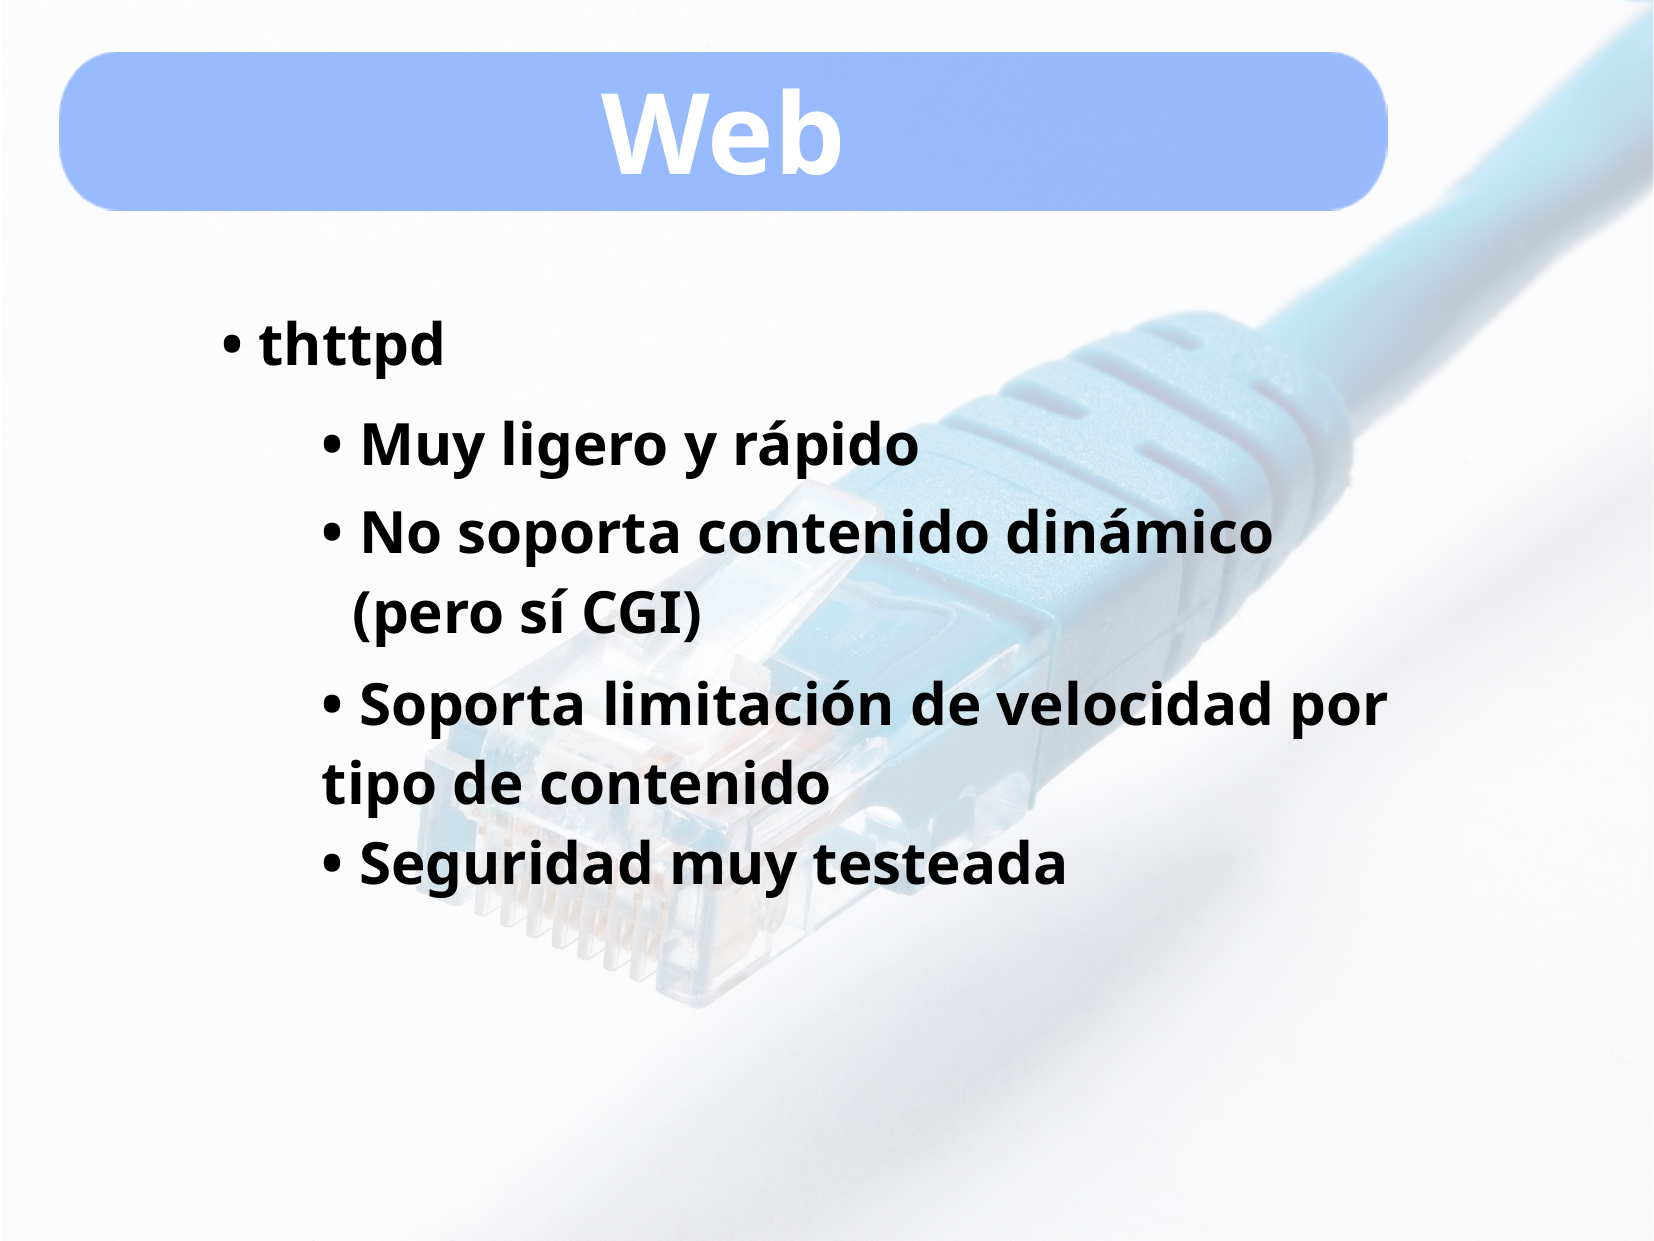

Web
• thttpd
• Muy ligero y rápido
• No soporta contenido dinámico
 (pero sí CGI)
• Soporta limitación de velocidad por tipo de contenido
• Seguridad muy testeada